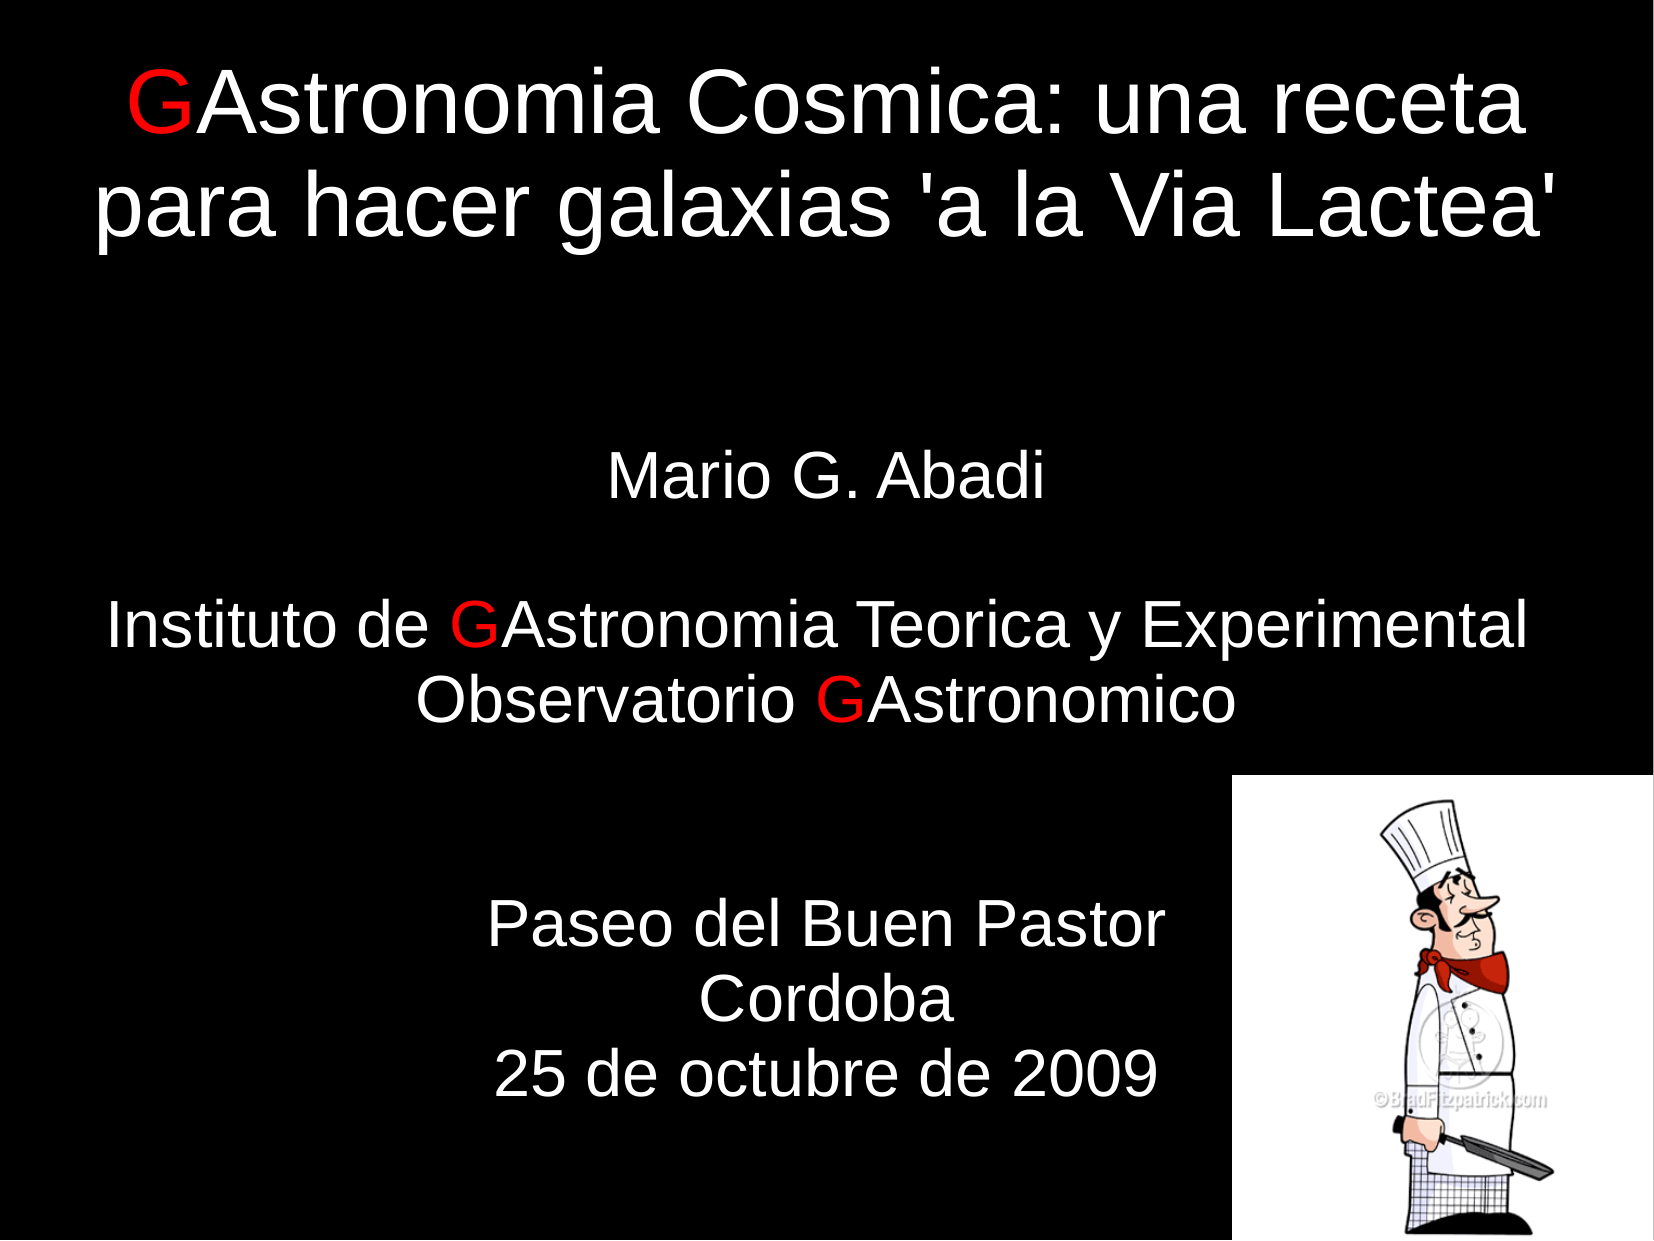

# GAstronomia Cosmica: una receta para hacer galaxias 'a la Via Lactea'
Mario G. Abadi
Instituto de GAstronomia Teorica y Experimental
Observatorio GAstronomico
Paseo del Buen Pastor
Cordoba
25 de octubre de 2009